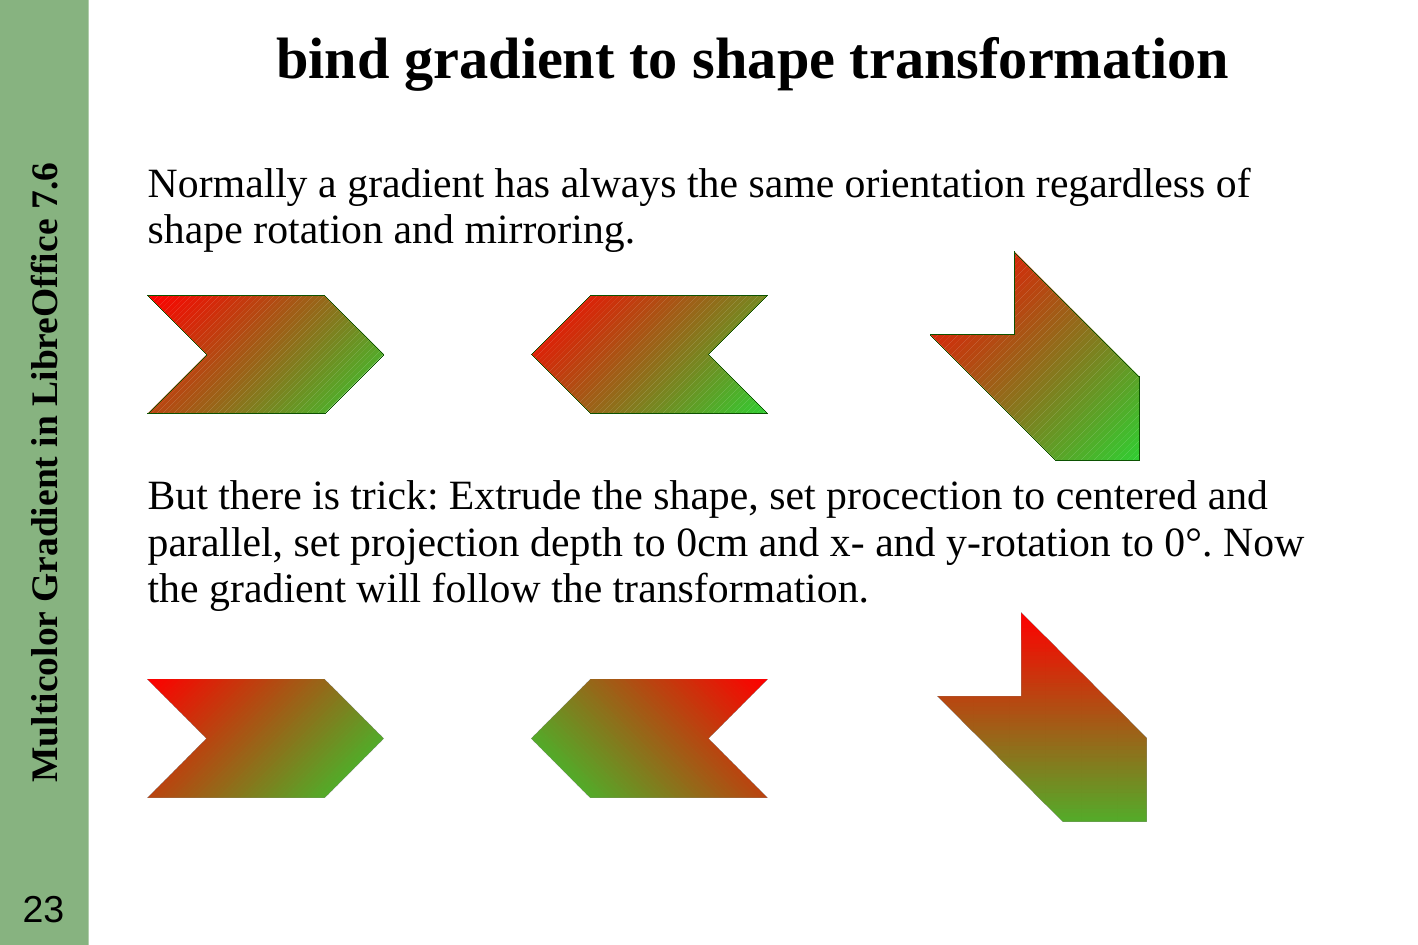

# bind gradient to shape transformation
Normally a gradient has always the same orientation regardless of shape rotation and mirroring.
But there is trick: Extrude the shape, set procection to centered and parallel, set projection depth to 0cm and x‑ and y‑rotation to 0°. Now the gradient will follow the transformation.